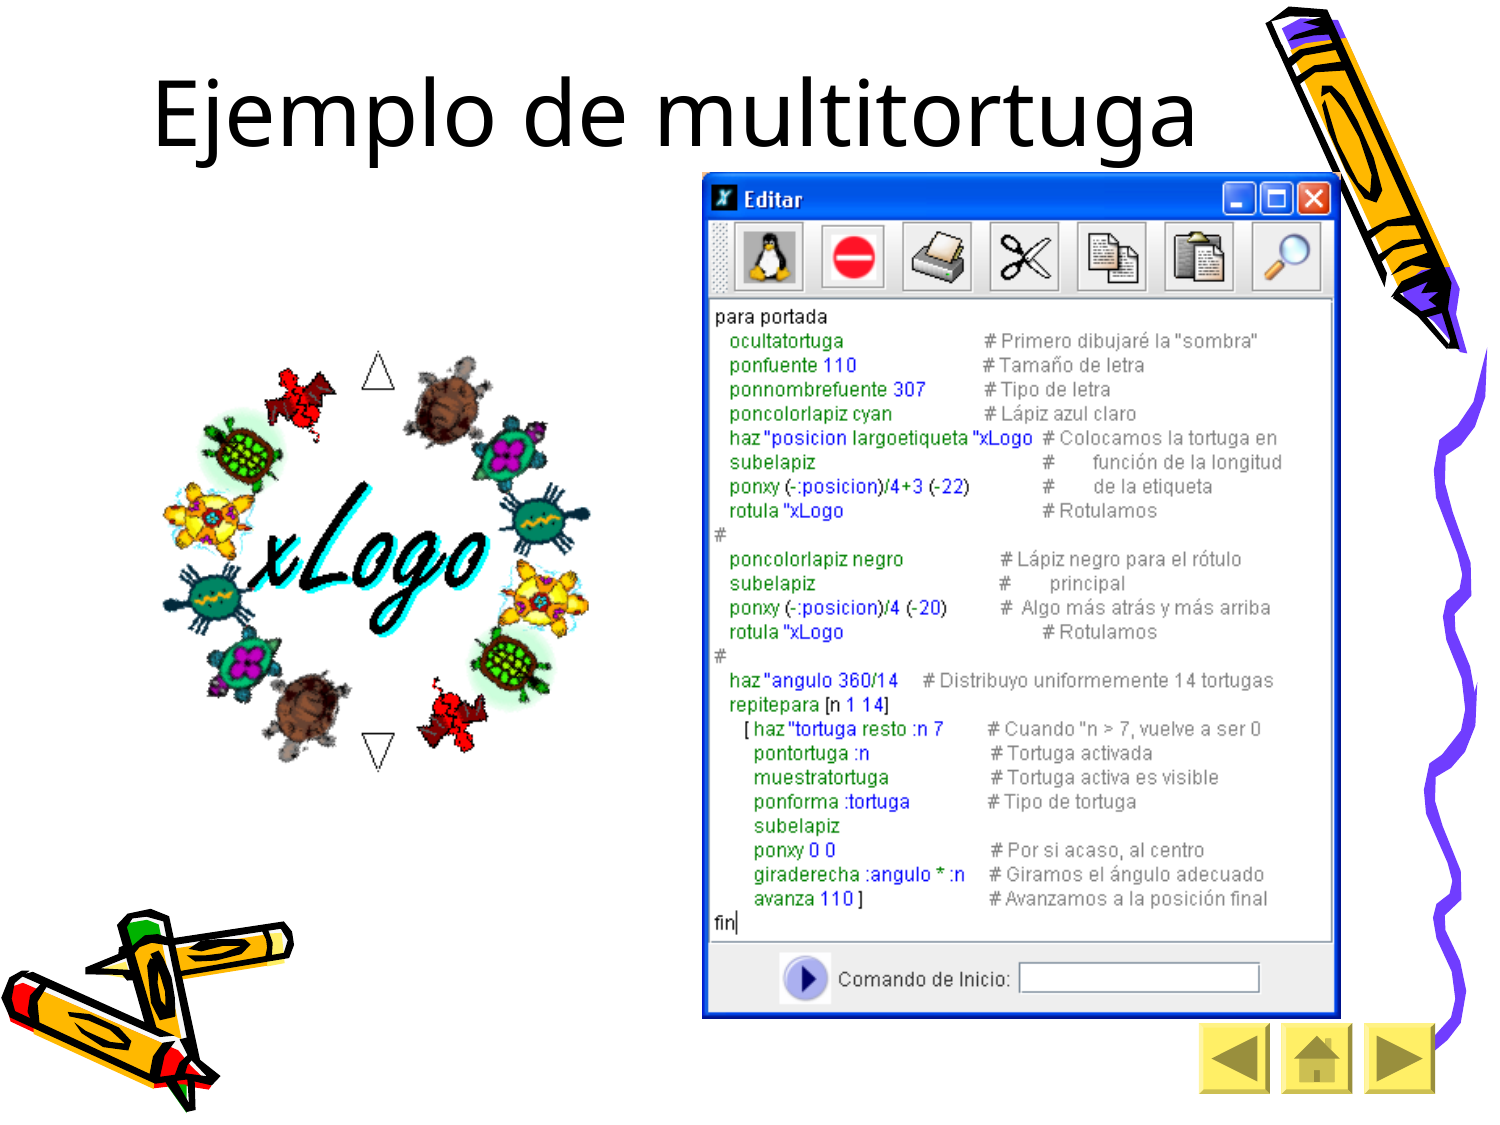

# Ejemplo de multitortuga
Piensa un minuto qué harías para conseguir esta “rosca”